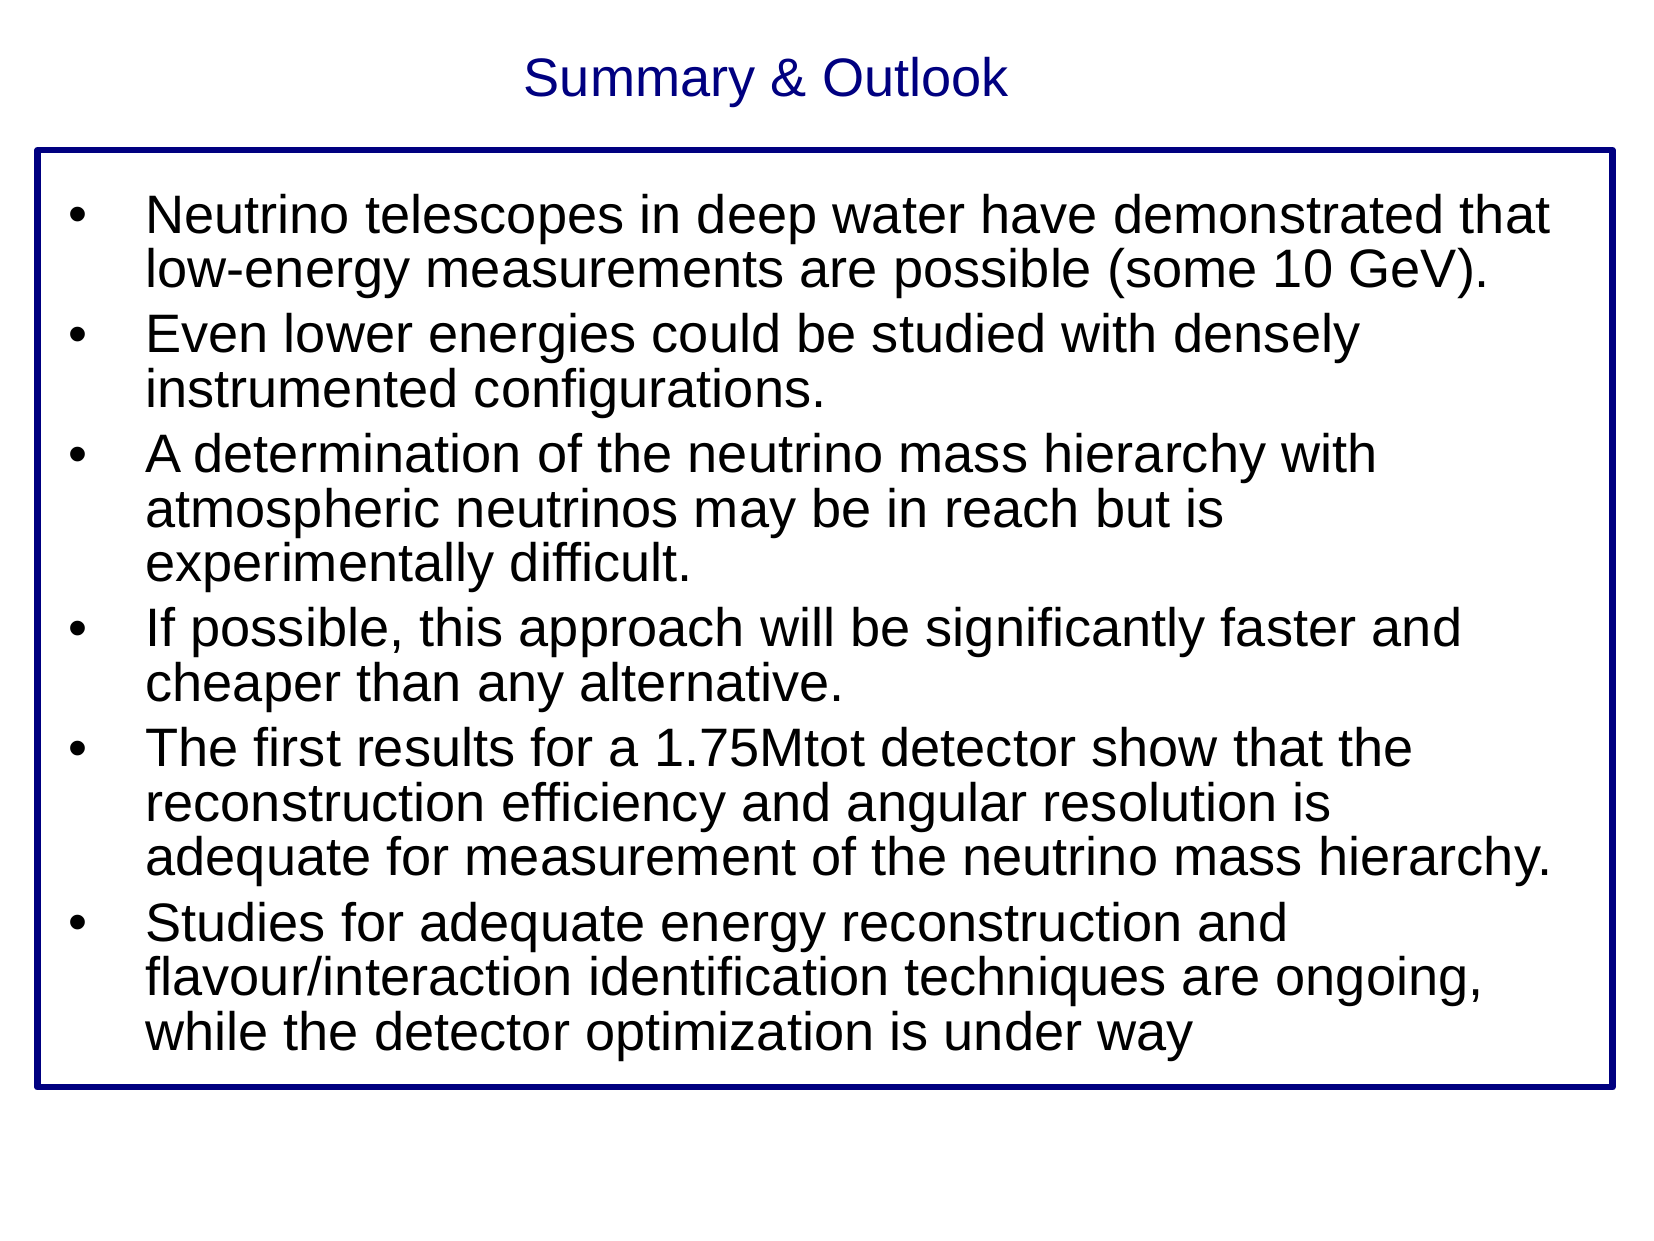

Summary & Outlook
Neutrino telescopes in deep water have demonstrated that low-energy measurements are possible (some 10 GeV).
Even lower energies could be studied with densely instrumented configurations.
A determination of the neutrino mass hierarchy with atmospheric neutrinos may be in reach but is experimentally difficult.
If possible, this approach will be significantly faster and cheaper than any alternative.
The first results for a 1.75Mtot detector show that the reconstruction efficiency and angular resolution is adequate for measurement of the neutrino mass hierarchy.
Studies for adequate energy reconstruction and flavour/interaction identification techniques are ongoing, while the detector optimization is under way